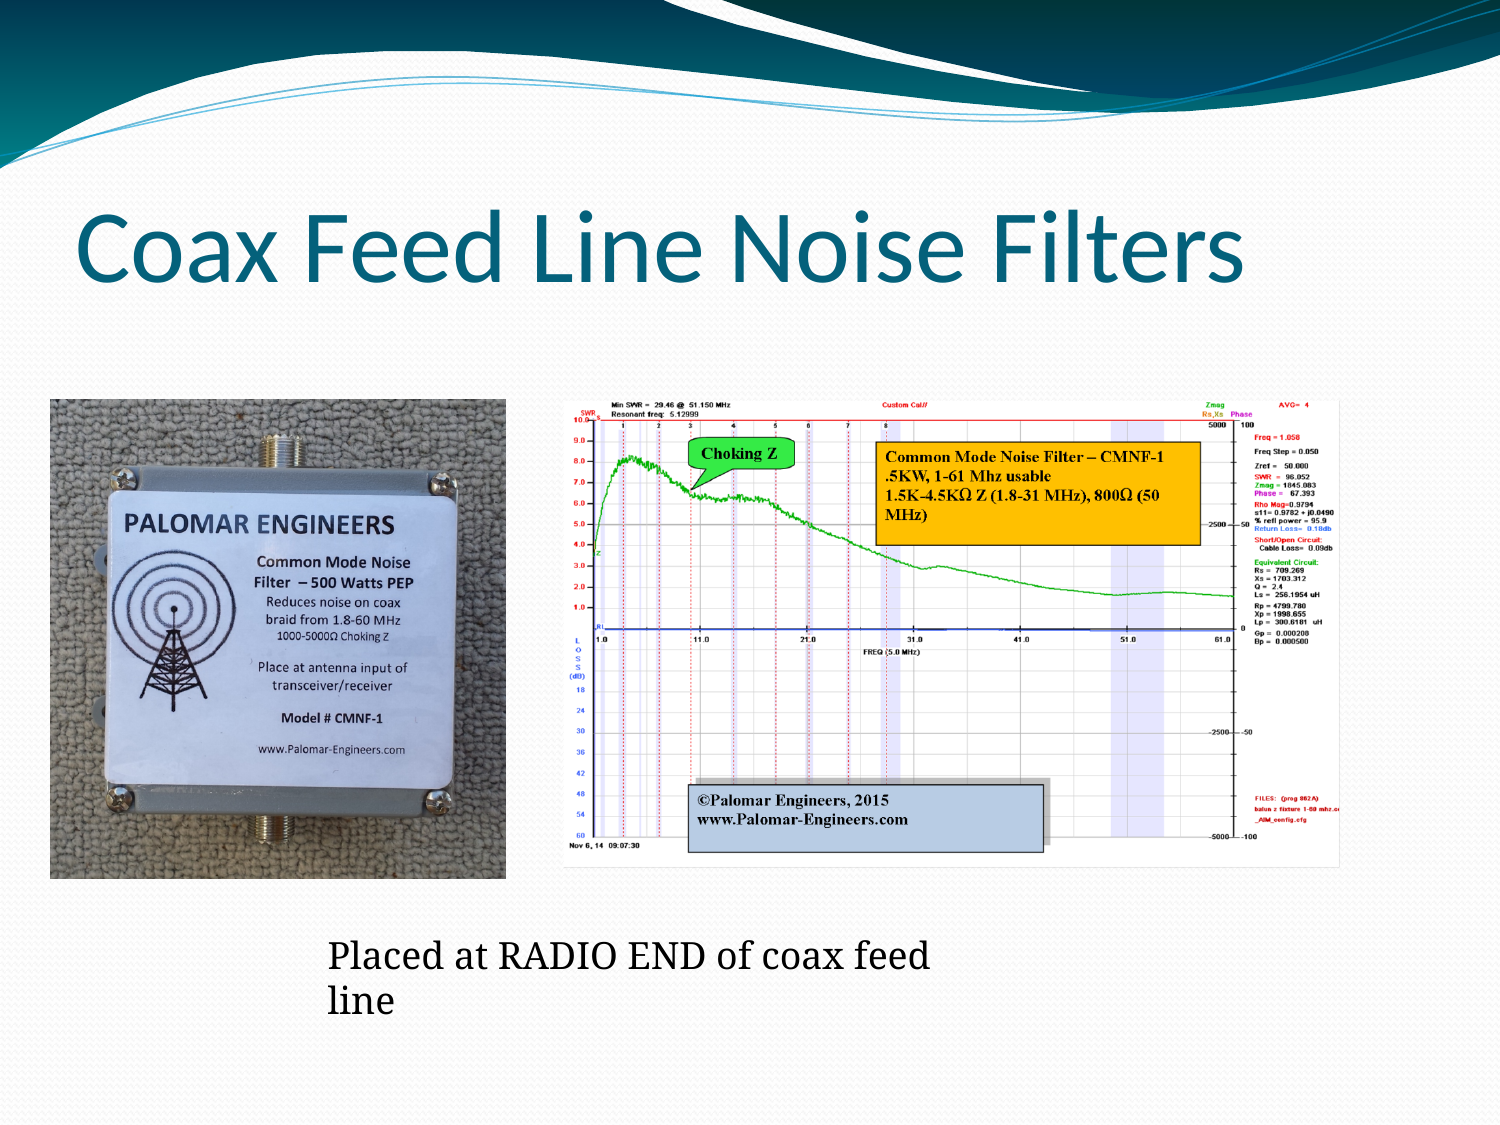

# Coax Feed Line Noise Filters
Placed at RADIO END of coax feed line